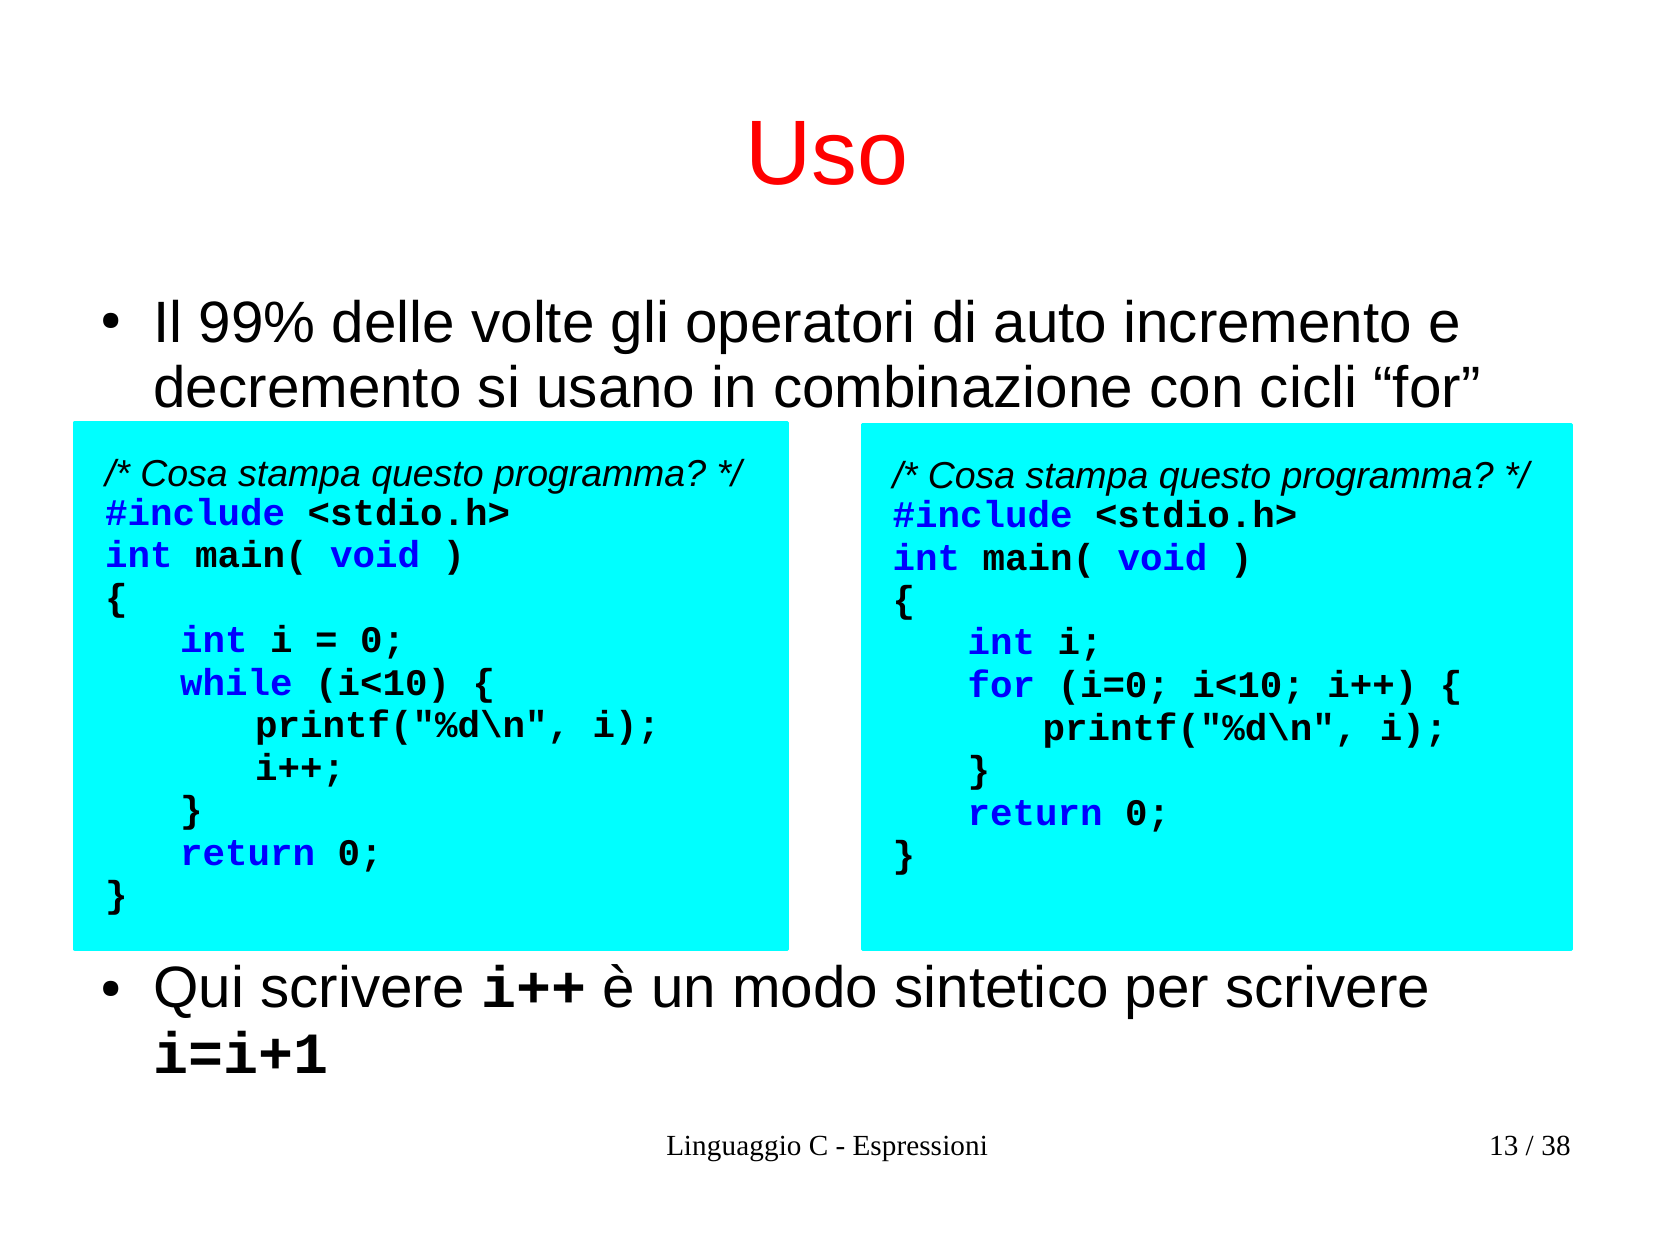

# Uso
Il 99% delle volte gli operatori di auto incremento e decremento si usano in combinazione con cicli “for”
Qui scrivere i++ è un modo sintetico per scrivere i=i+1
/* Cosa stampa questo programma? */
#include <stdio.h>
int main( void )
{
	int i = 0;
	while (i<10) {
		printf("%d\n", i);
		i++;
	}
	return 0;
}
/* Cosa stampa questo programma? */
#include <stdio.h>
int main( void )
{
	int i;
	for (i=0; i<10; i++) {
		printf("%d\n", i);
	}
	return 0;
}
Linguaggio C - Espressioni
13